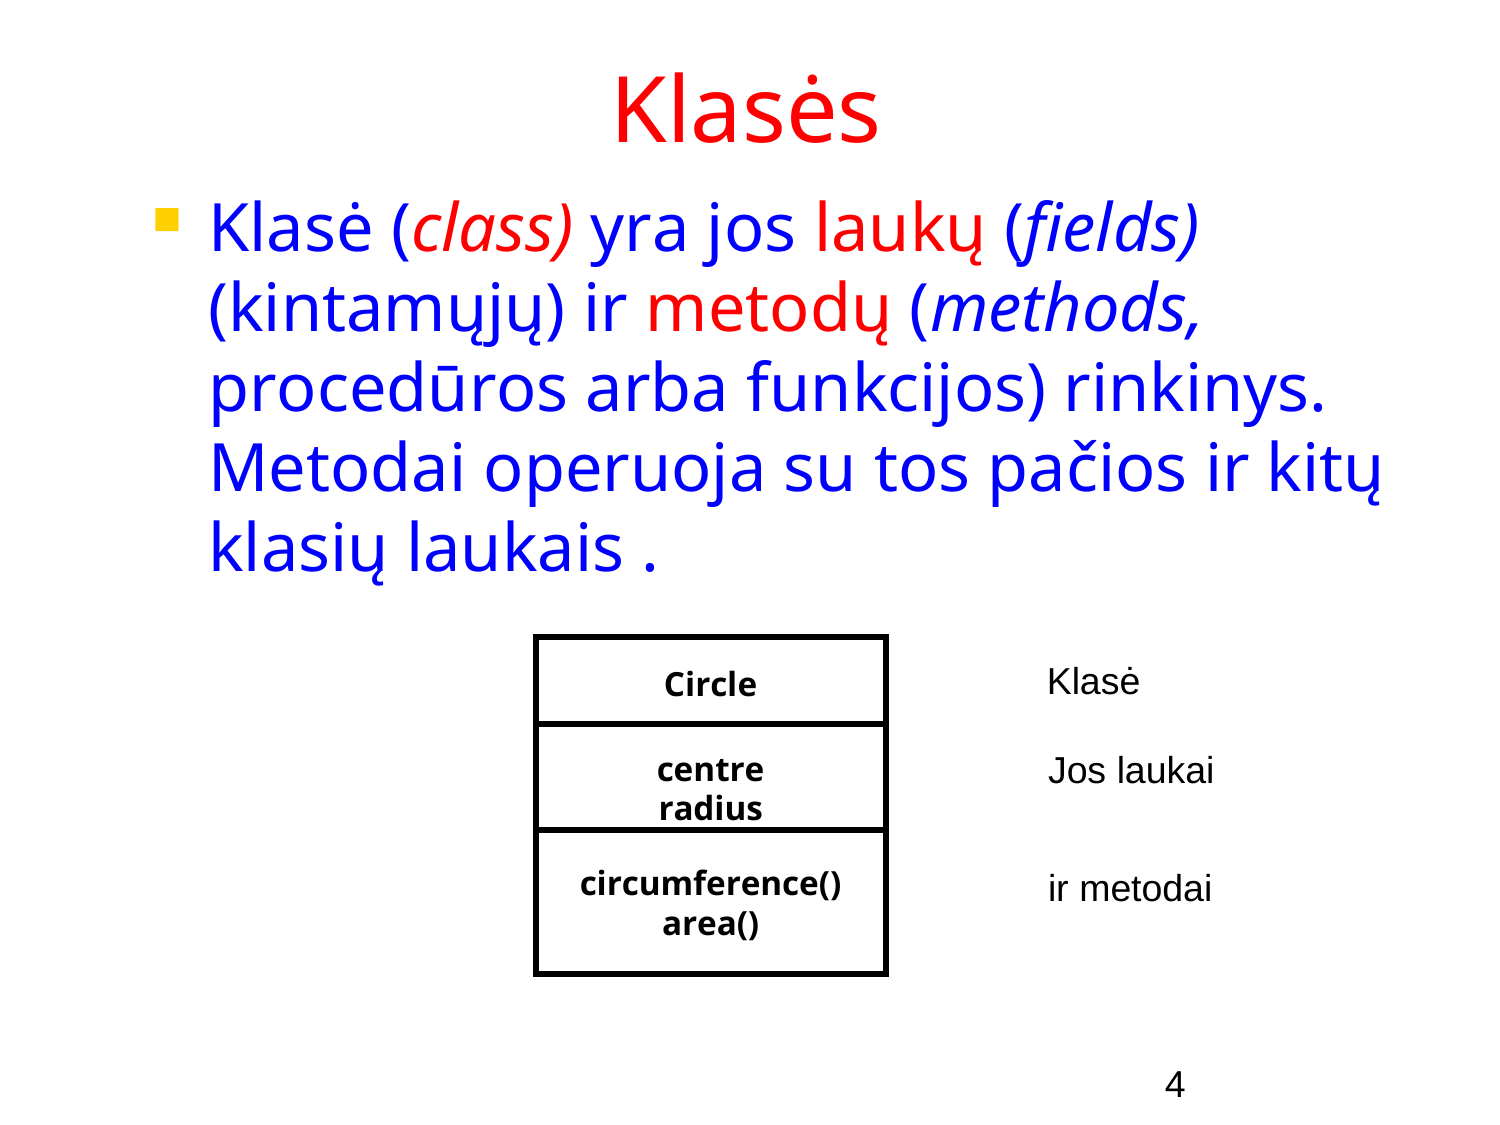

# Klasės
Klasė (class) yra jos laukų (fields) (kintamųjų) ir metodų (methods, procedūros arba funkcijos) rinkinys. Metodai operuoja su tos pačios ir kitų klasių laukais .
Circle
centre
radius
circumference()
area()
Klasė
Jos laukai
ir metodai
4